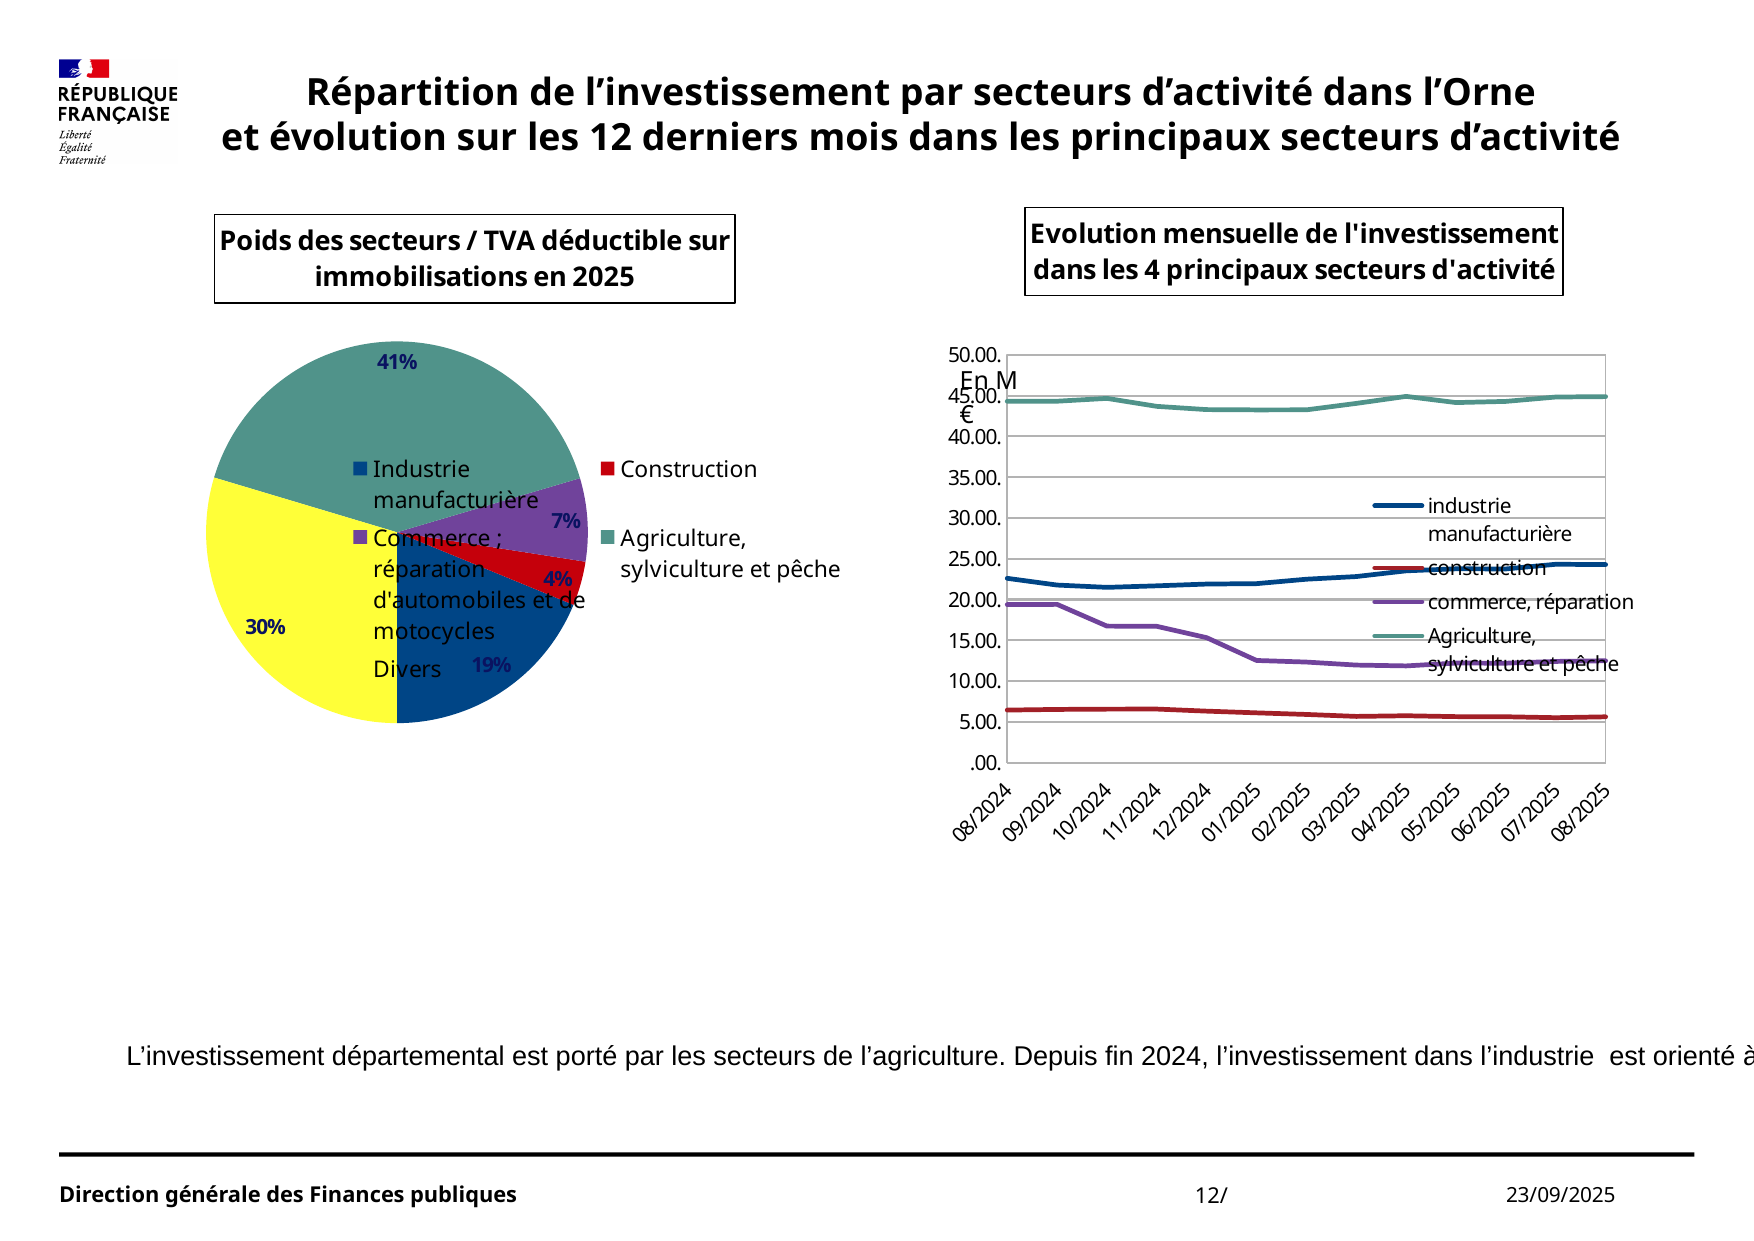

# Répartition de l’investissement par secteurs d’activité dans l’Orne et évolution sur les 12 derniers mois dans les principaux secteurs d’activité
### Chart: Poids des secteurs / TVA déductible sur immobilisations en 2025
| Category | 31/12/24 |
|---|---|
| Industrie manufacturière | 0.187807983884928 |
| Construction | 0.0373983470986255 |
| Commerce ; réparation d'automobiles et de motocycles | 0.0703514699955758 |
| Agriculture, sylviculture et pêche | 0.407828045485293 |
| Divers | 0.296117454031579 |
### Chart: Evolution mensuelle de l'investissement dans les 4 principaux secteurs d'activité
| Category | industrie manufacturière | construction | commerce, réparation | Agriculture, sylviculture et pêche |
|---|---|---|---|---|
| 45505 | 22.592404 | 6.442999 | 19.373718 | 44.299755 |
| 45536 | 21.760317 | 6.516059 | 19.398507 | 44.302333 |
| 45566 | 21.47991 | 6.553694 | 16.741219 | 44.648928 |
| 45597 | 21.669197 | 6.559182 | 16.708935 | 43.675371 |
| 45627 | 21.895032 | 6.312393 | 15.32035 | 43.275269 |
| 45658 | 21.94367 | 6.099114 | 12.524478 | 43.244688 |
| 45689 | 22.484232 | 5.901694 | 12.328227 | 43.25025 |
| 45717 | 22.814966 | 5.667101 | 11.960432 | 44.036936 |
| 45748 | 23.515323 | 5.74358 | 11.856279 | 44.898711 |
| 45778 | 23.758842 | 5.63354 | 12.204735 | 44.137443 |
| 45809 | 23.744771 | 5.621702 | 12.191284 | 44.284105 |
| 45839 | 24.31357 | 5.510123 | 12.409576 | 44.815624 |
| 45870 | 24.277677 | 5.614766 | 12.485278 | 44.866836 |L’investissement départemental est porté par les secteurs de l’agriculture. Depuis fin 2024, l’investissement dans l’industrie est orienté à la hausse. En revanche, l’investissement dans le secteur du commerce, de la réparation automobile et des motocycles est en retrait significatif.